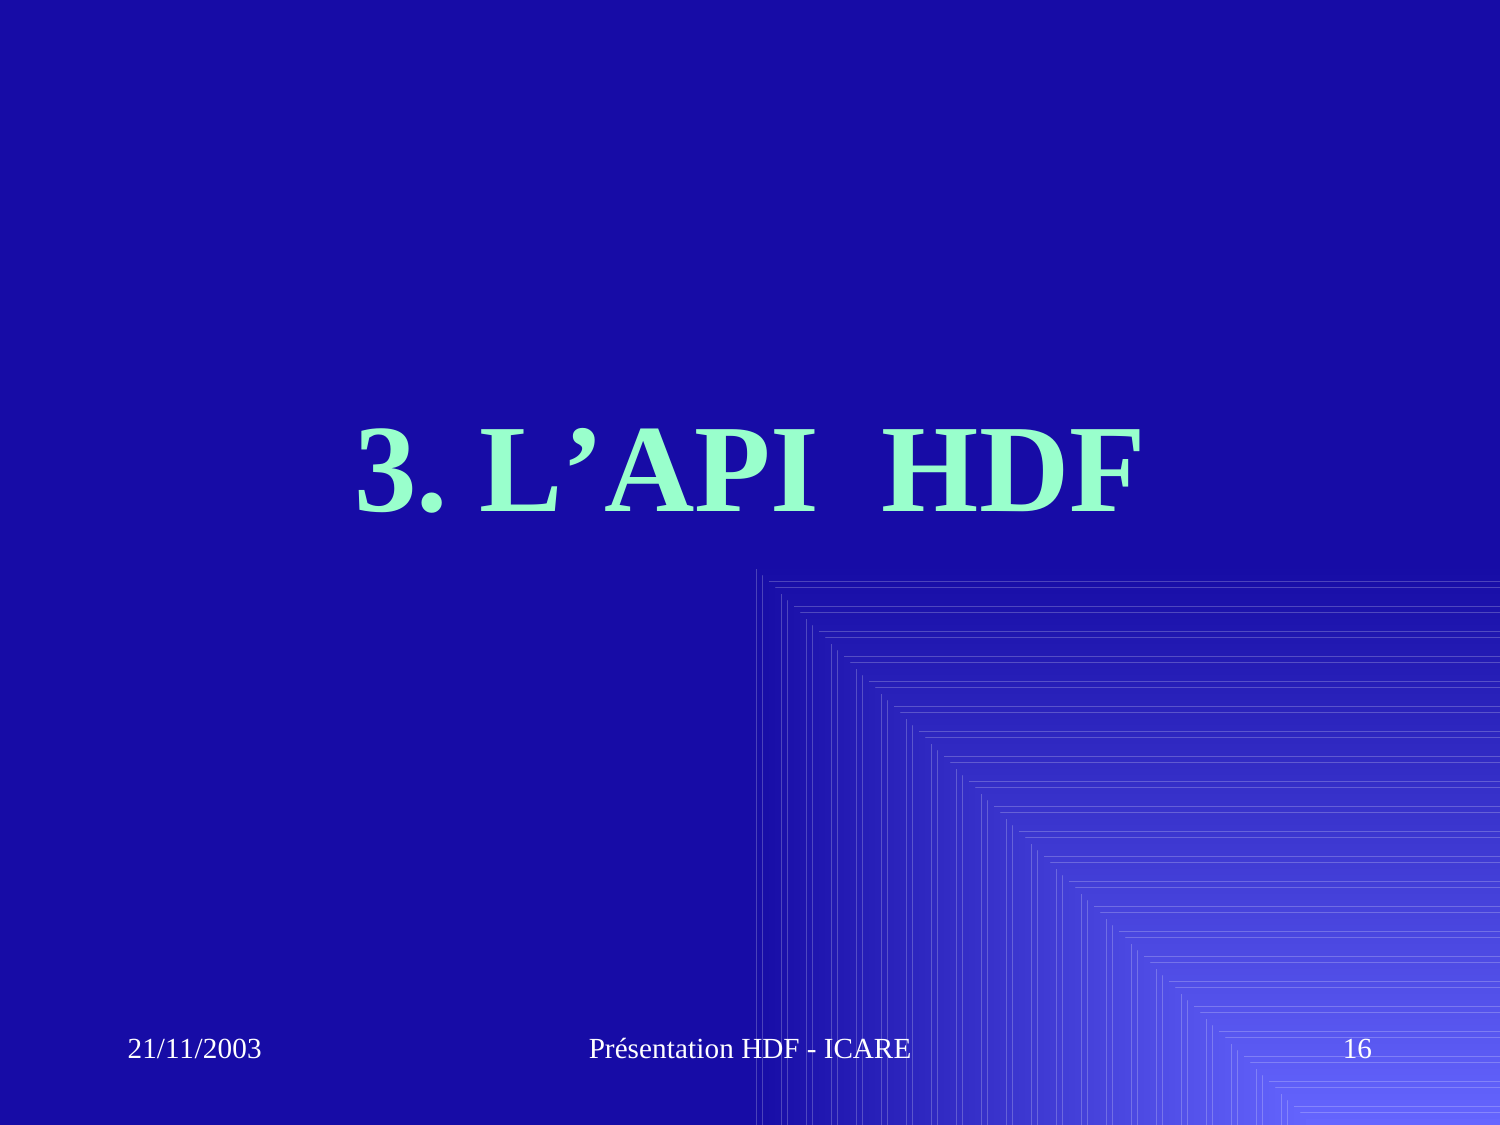

# 3. L’API HDF
21/11/2003
Présentation HDF - ICARE
16